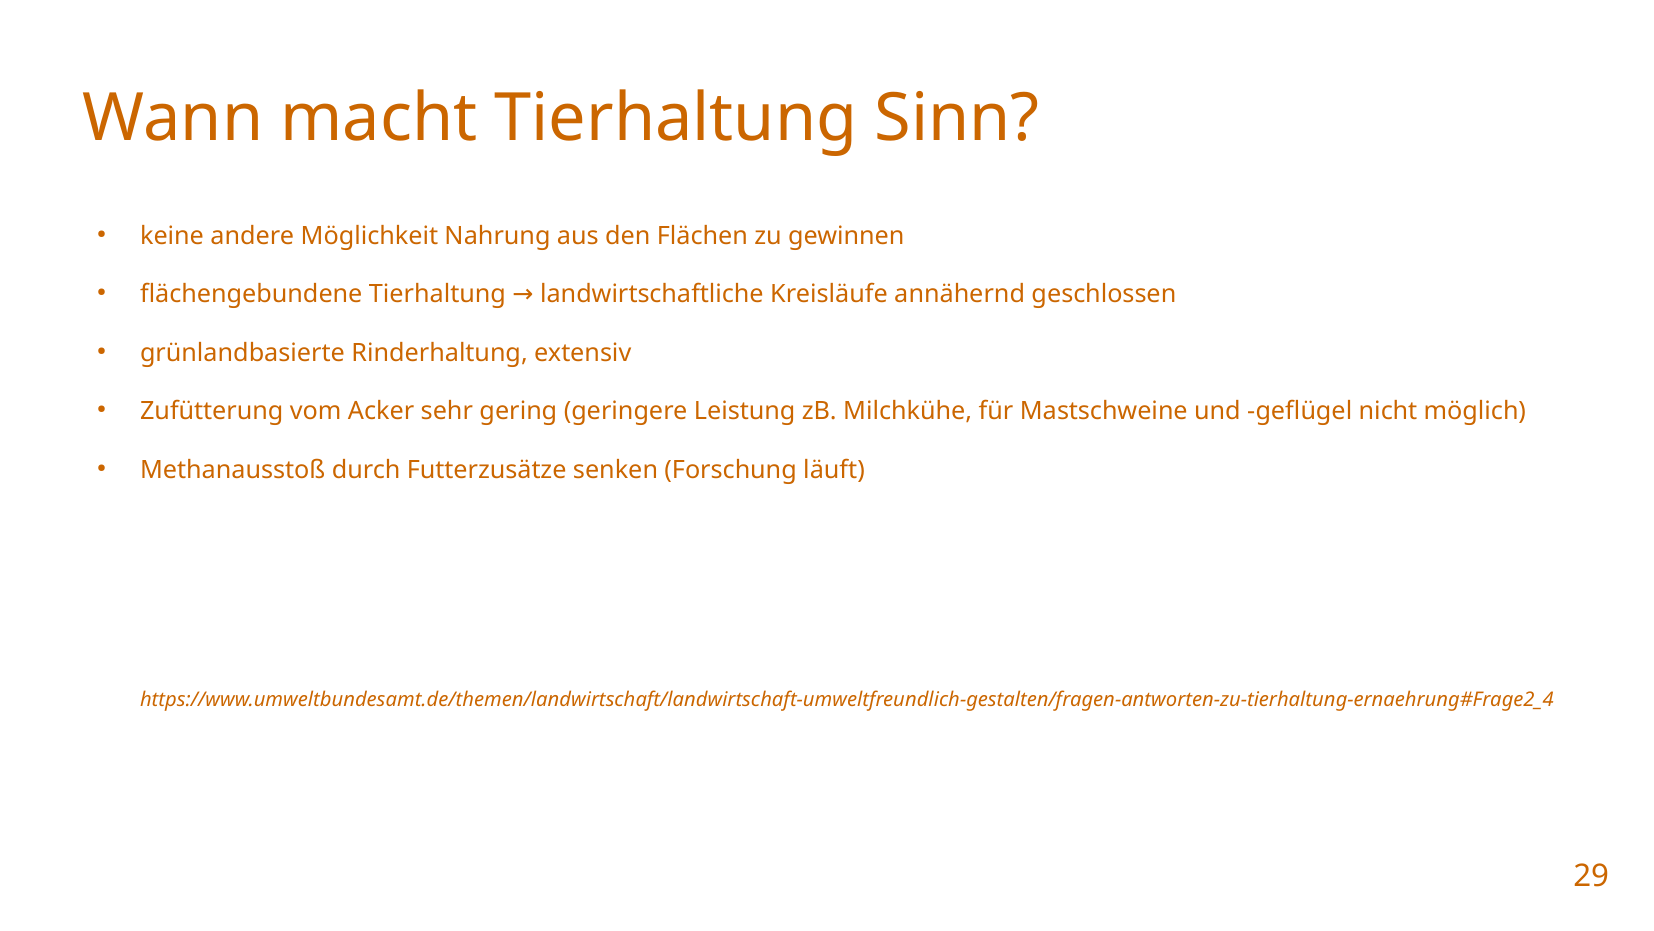

Wann macht Tierhaltung Sinn?
# keine andere Möglichkeit Nahrung aus den Flächen zu gewinnen
flächengebundene Tierhaltung → landwirtschaftliche Kreisläufe annähernd geschlossen
grünlandbasierte Rinderhaltung, extensiv
Zufütterung vom Acker sehr gering (geringere Leistung zB. Milchkühe, für Mastschweine und -geflügel nicht möglich)
Methanausstoß durch Futterzusätze senken (Forschung läuft)
https://www.umweltbundesamt.de/themen/landwirtschaft/landwirtschaft-umweltfreundlich-gestalten/fragen-antworten-zu-tierhaltung-ernaehrung#Frage2_4